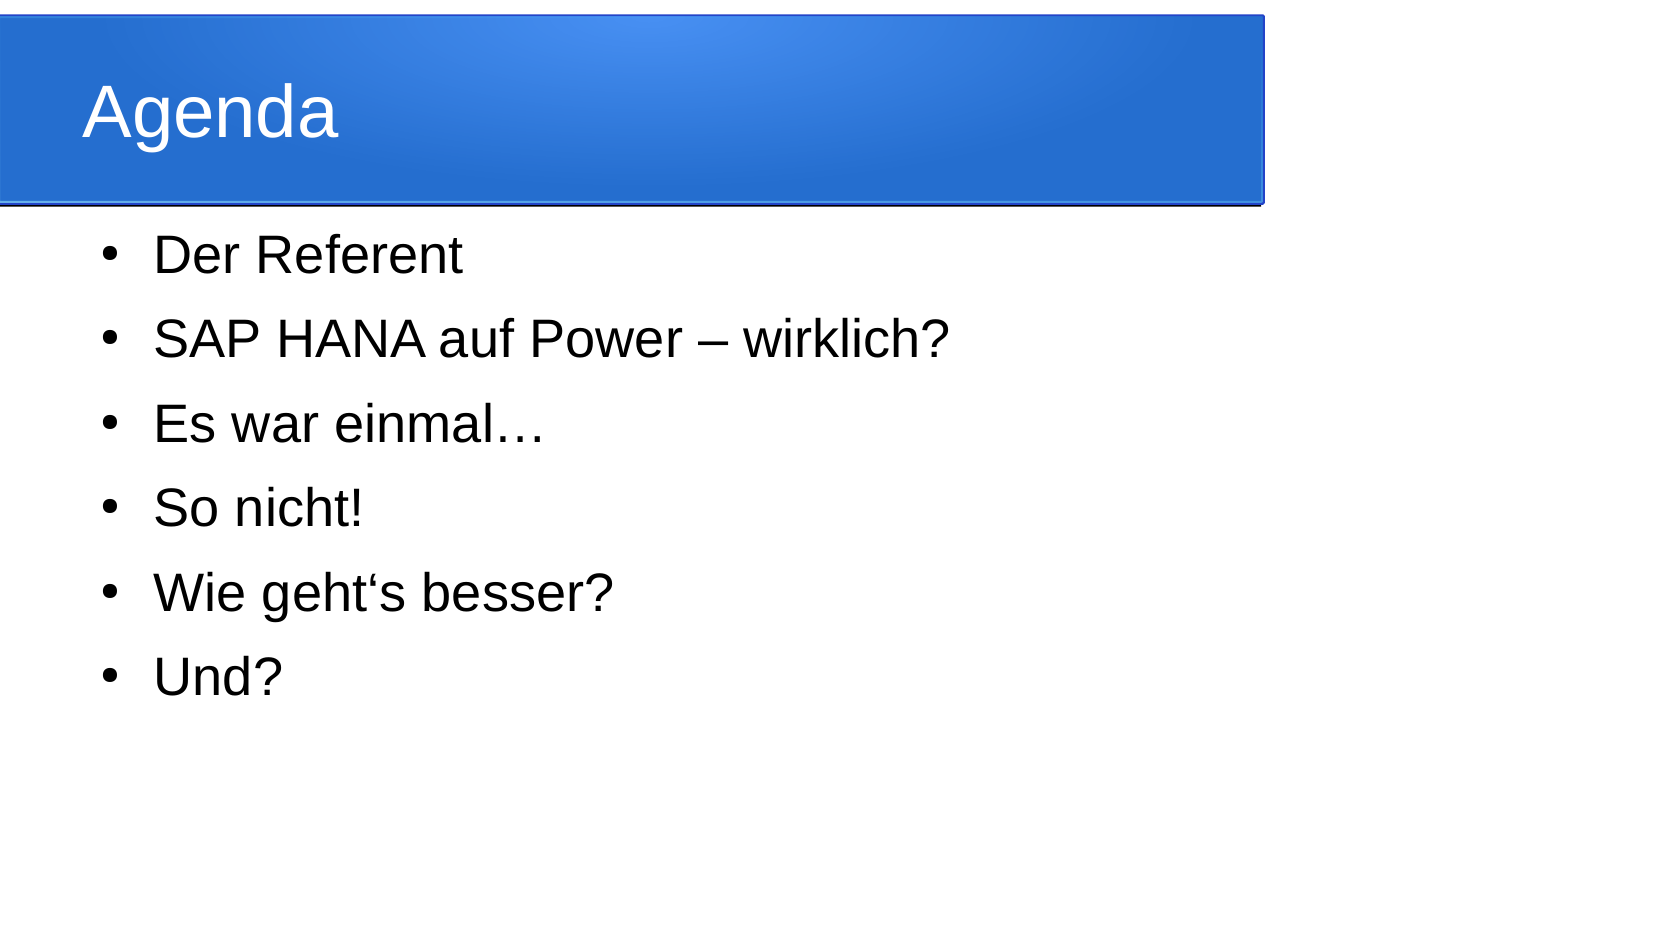

# Agenda
Der Referent
SAP HANA auf Power – wirklich?
Es war einmal…
So nicht!
Wie geht‘s besser?
Und?